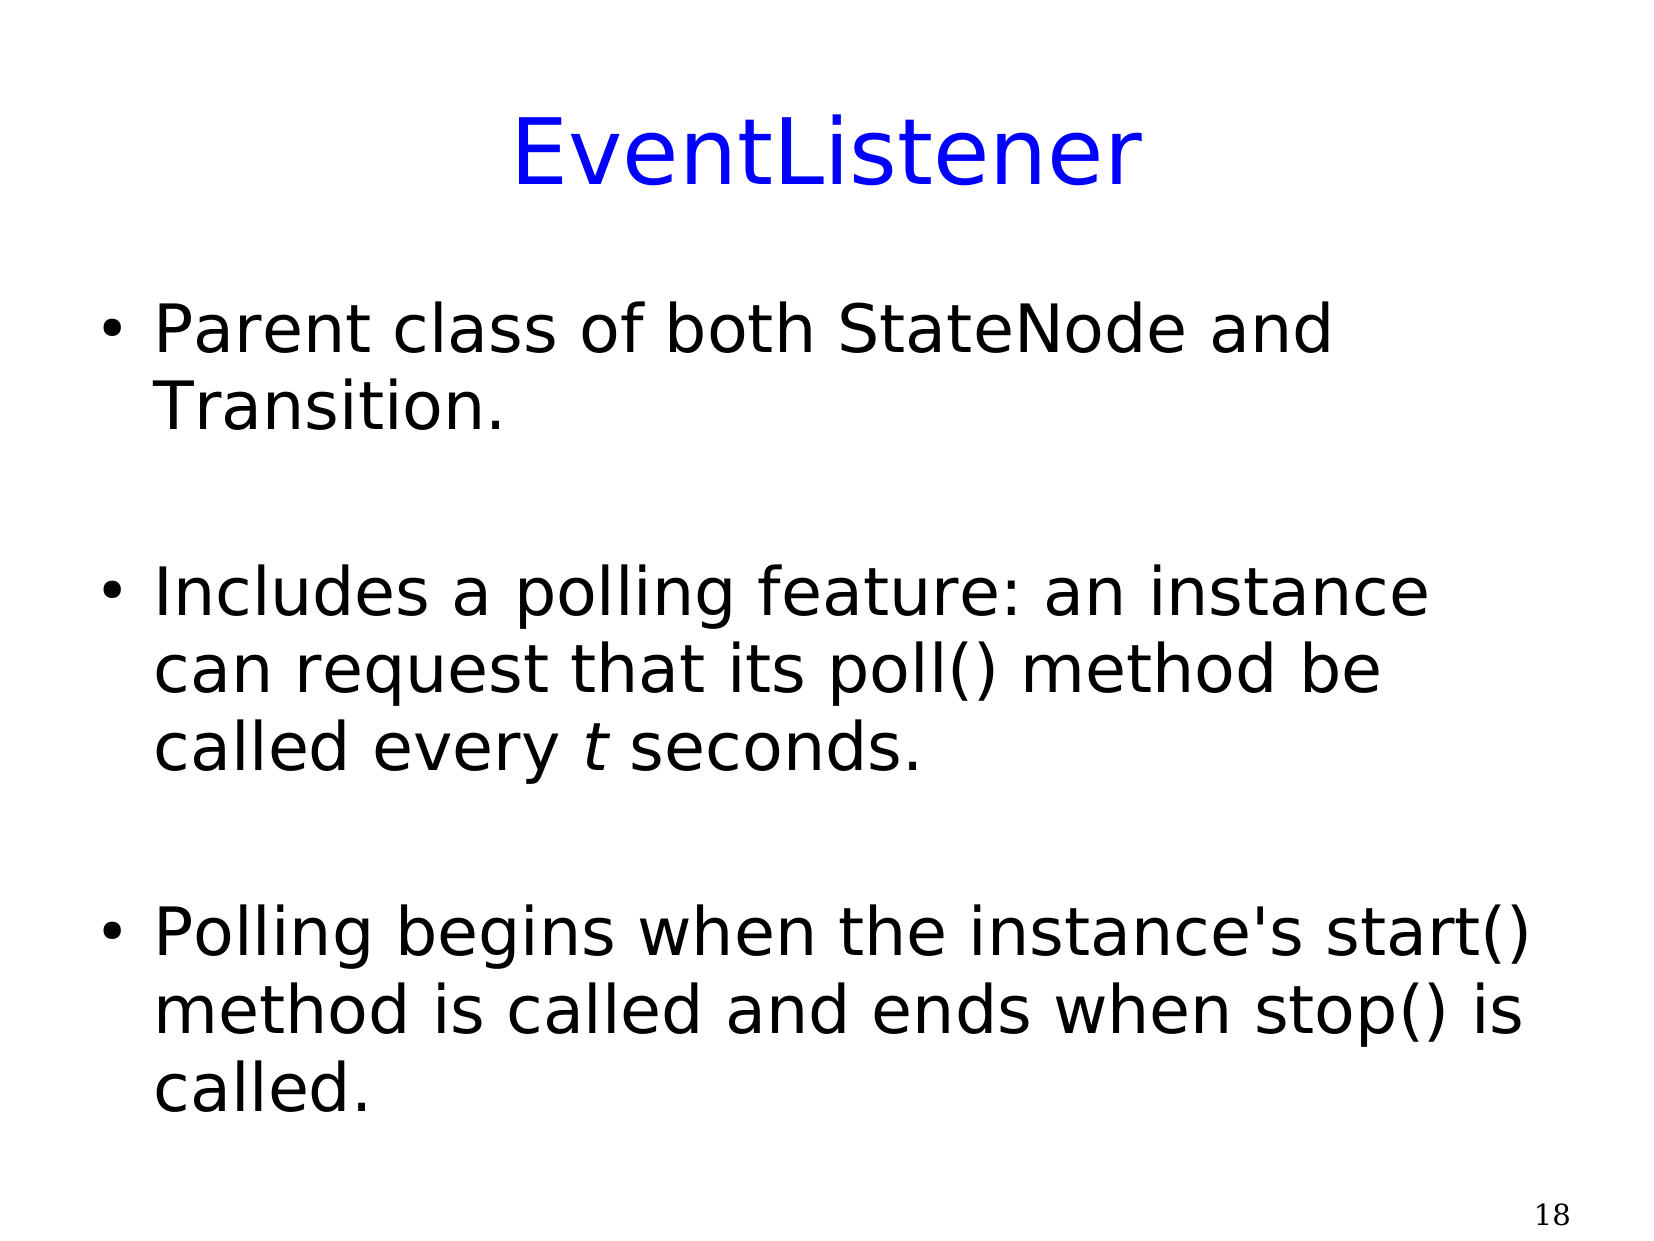

# EventListener
Parent class of both StateNode and Transition.
Includes a polling feature: an instance can request that its poll() method be called every t seconds.
Polling begins when the instance's start() method is called and ends when stop() is called.
18